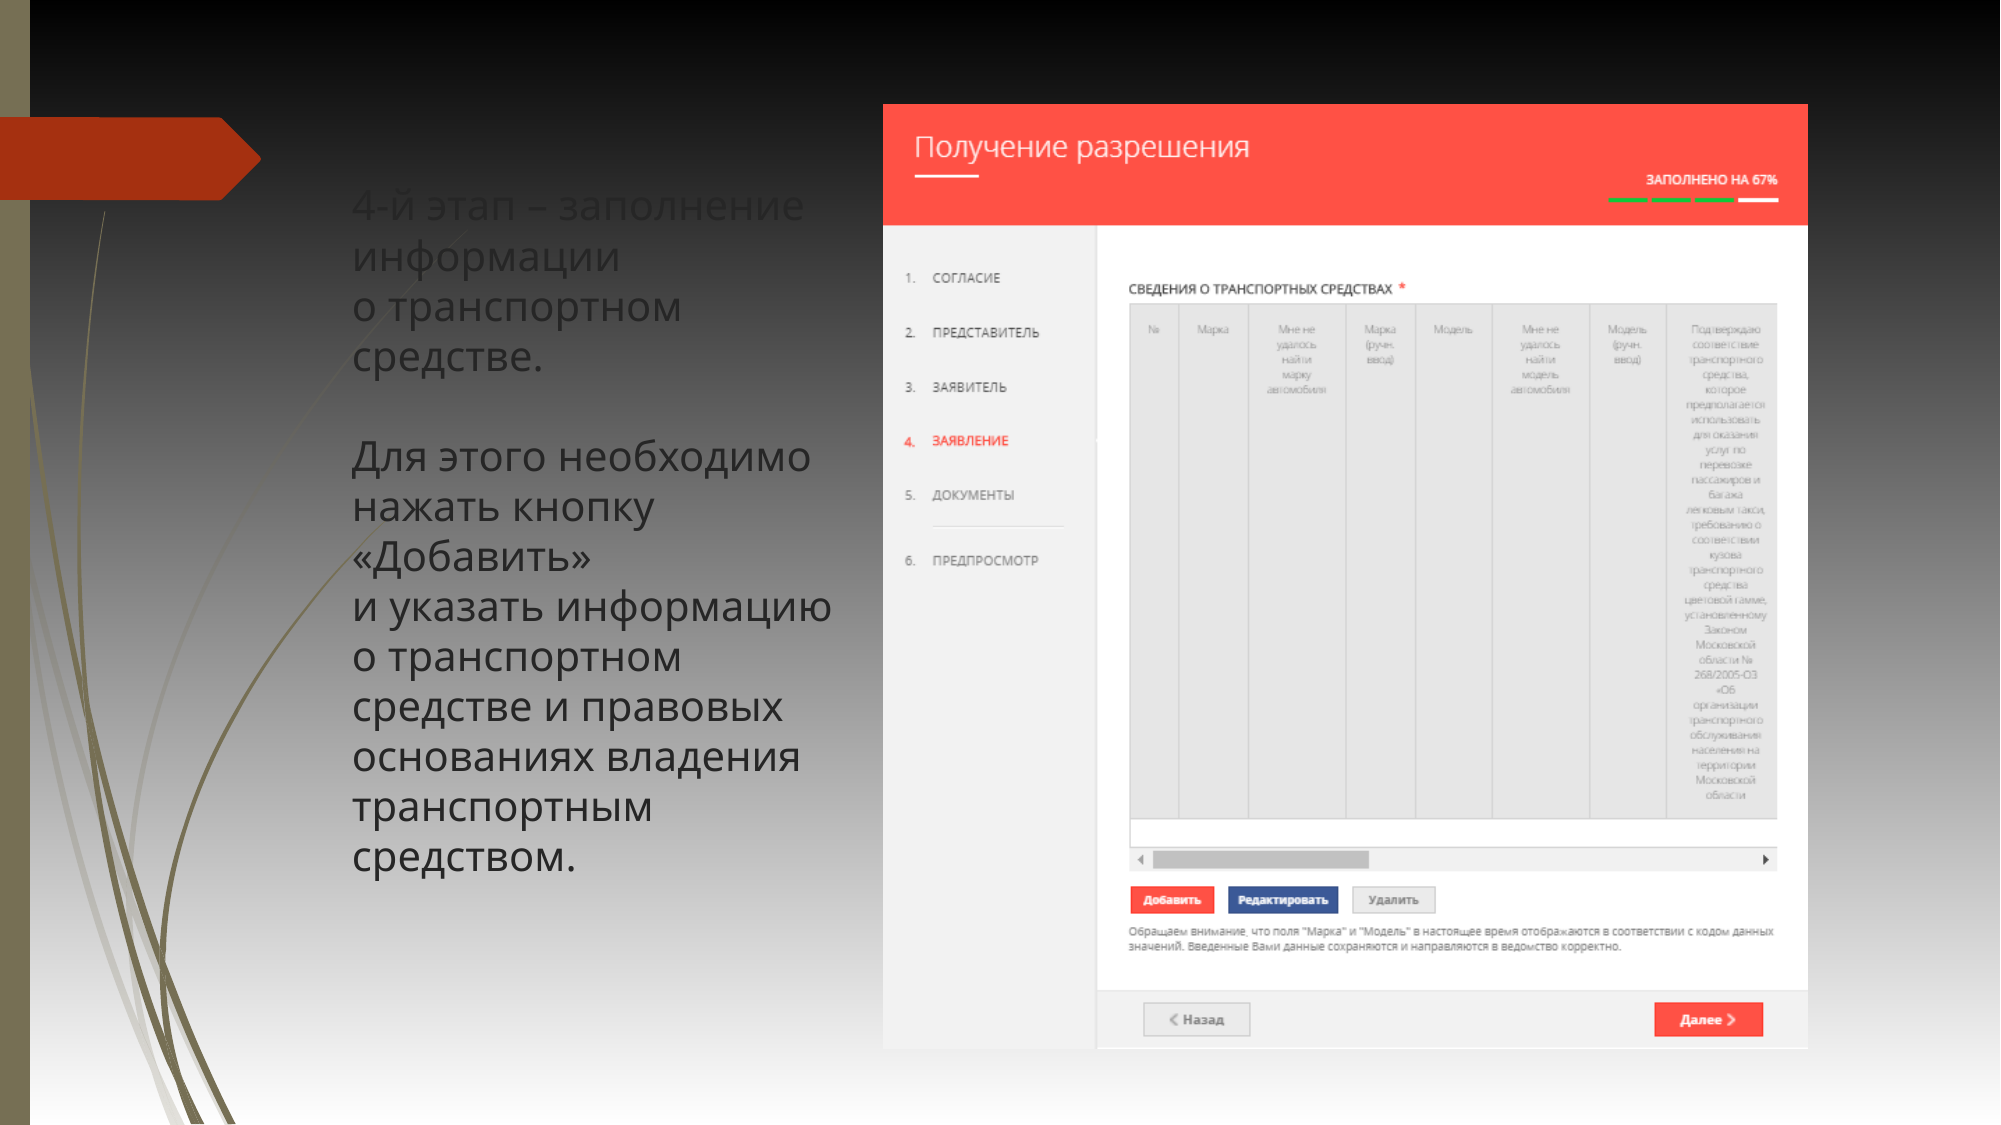

# 4-й этап – заполнение информации о транспортном средстве. Для этого необходимо нажать кнопку «Добавить» и указать информацию о транспортном средстве и правовых основаниях владения транспортным средством.